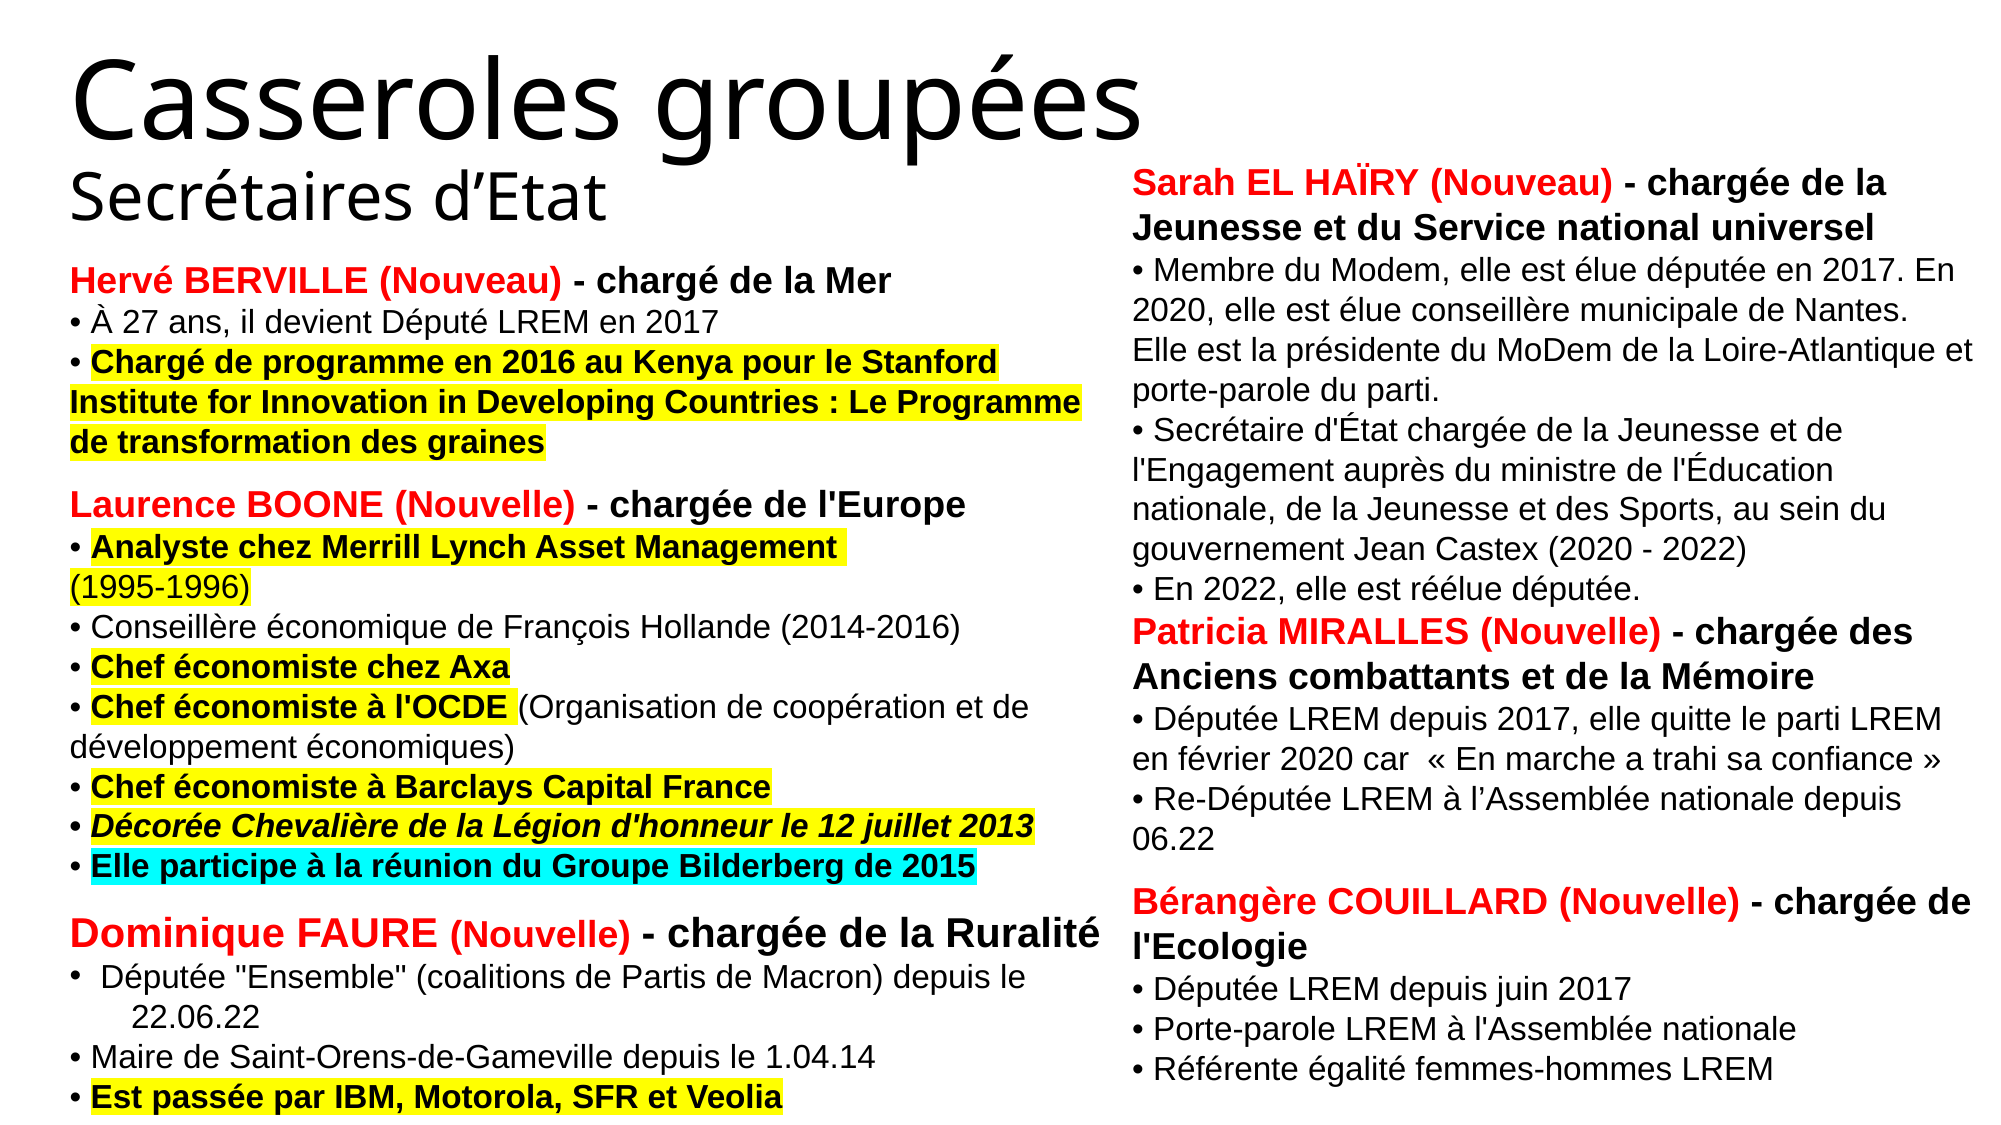

# Casseroles groupées Secrétaires d’Etat
Sarah EL HAÏRY (Nouveau) - chargée de la Jeunesse et du Service national universel
• Membre du Modem, elle est élue députée en 2017. En 2020, elle est élue conseillère municipale de Nantes.
Elle est la présidente du MoDem de la Loire-Atlantique et porte-parole du parti.
• Secrétaire d'État chargée de la Jeunesse et de l'Engagement auprès du ministre de l'Éducation nationale, de la Jeunesse et des Sports, au sein du gouvernement Jean Castex (2020 - 2022)
• En 2022, elle est réélue députée.
Patricia MIRALLES (Nouvelle) - chargée des Anciens combattants et de la Mémoire
• Députée LREM depuis 2017, elle quitte le parti LREM en février 2020 car  « En marche a trahi sa confiance »
• Re-Députée LREM à l’Assemblée nationale depuis 06.22
Bérangère COUILLARD (Nouvelle) - chargée de l'Ecologie
• Députée LREM depuis juin 2017
• Porte-parole LREM à l'Assemblée nationale
• Référente égalité femmes-hommes LREM
Hervé BERVILLE (Nouveau) - chargé de la Mer
• À 27 ans, il devient Député LREM en 2017
• Chargé de programme en 2016 au Kenya pour le Stanford Institute for Innovation in Developing Countries : Le Programme de transformation des graines
Laurence BOONE (Nouvelle) - chargée de l'Europe
• Analyste chez Merrill Lynch Asset Management
(1995-1996)
• Conseillère économique de François Hollande (2014-2016)
• Chef économiste chez Axa
• Chef économiste à l'OCDE (Organisation de coopération et de développement économiques)
• Chef économiste à Barclays Capital France
• Décorée Chevalière de la Légion d'honneur le 12 juillet 2013
• Elle participe à la réunion du Groupe Bilderberg de 2015
Dominique FAURE (Nouvelle) - chargée de la Ruralité
Députée "Ensemble" (coalitions de Partis de Macron) depuis le 22.06.22
• Maire de Saint-Orens-de-Gameville depuis le 1.04.14
• Est passée par IBM, Motorola, SFR et Veolia